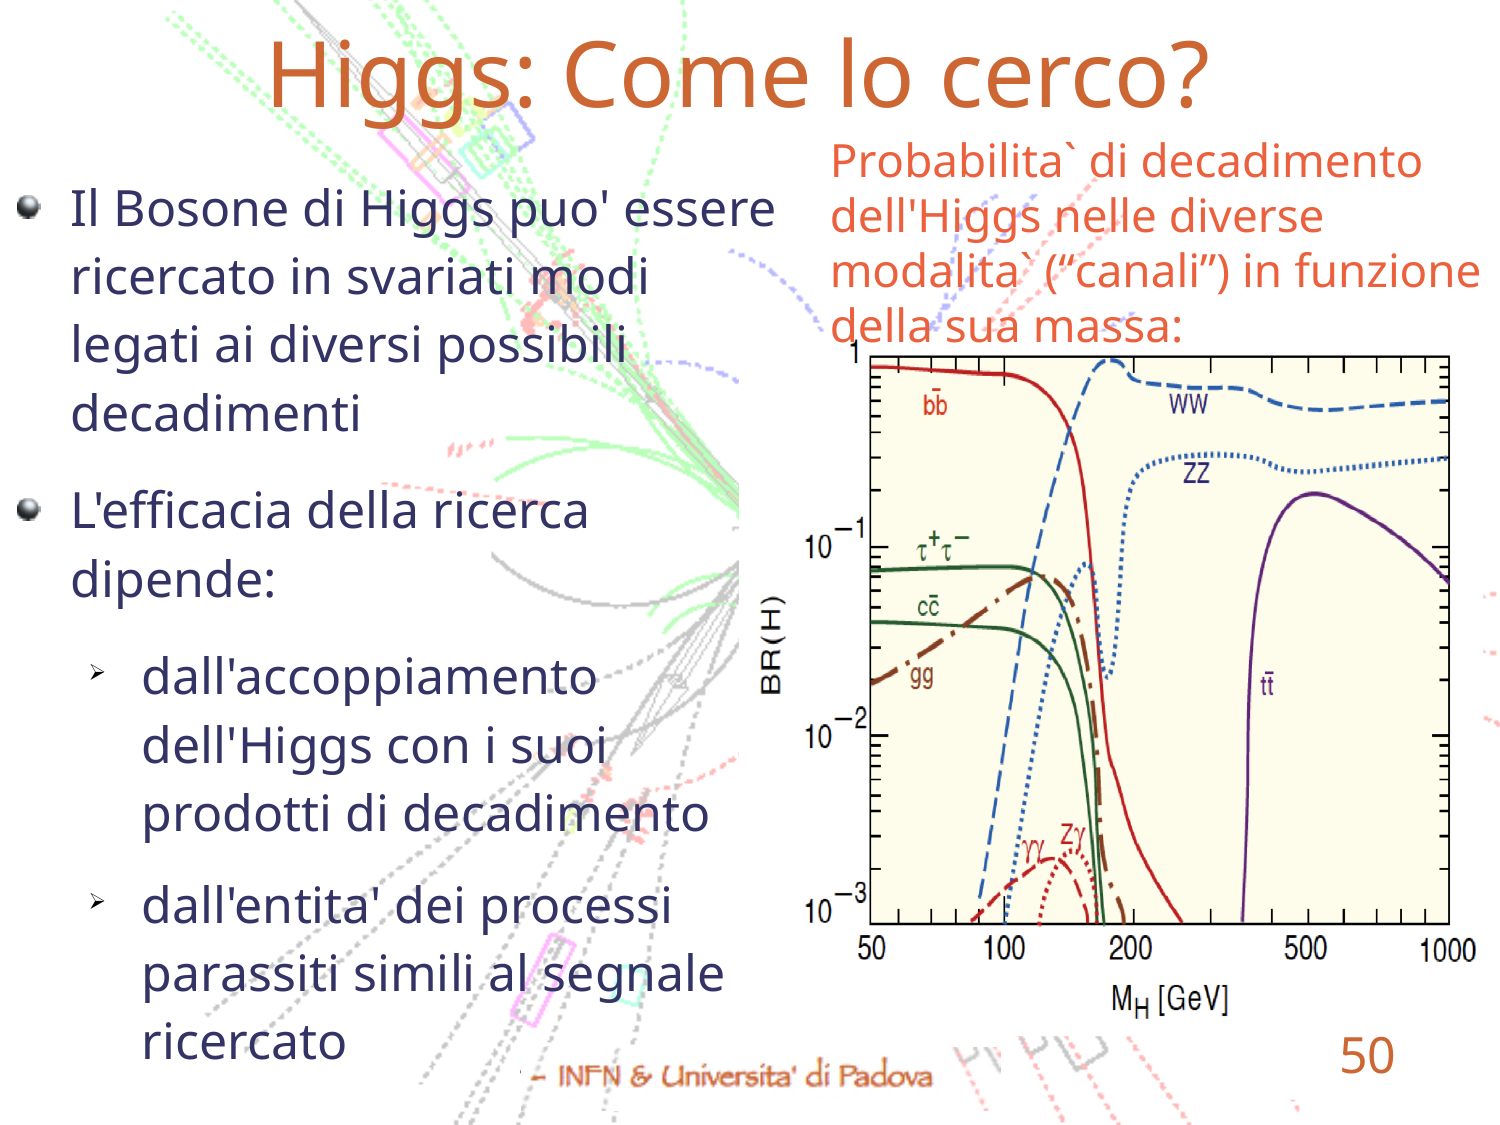

# Higgs: Come lo cerco?
Probabilita` di decadimento dell'Higgs nelle diverse modalita` (“canali”) in funzione della sua massa:
Il Bosone di Higgs puo' essere ricercato in svariati modi legati ai diversi possibili decadimenti
L'efficacia della ricerca dipende:
dall'accoppiamento dell'Higgs con i suoi prodotti di decadimento
dall'entita' dei processi parassiti simili al segnale ricercato
50